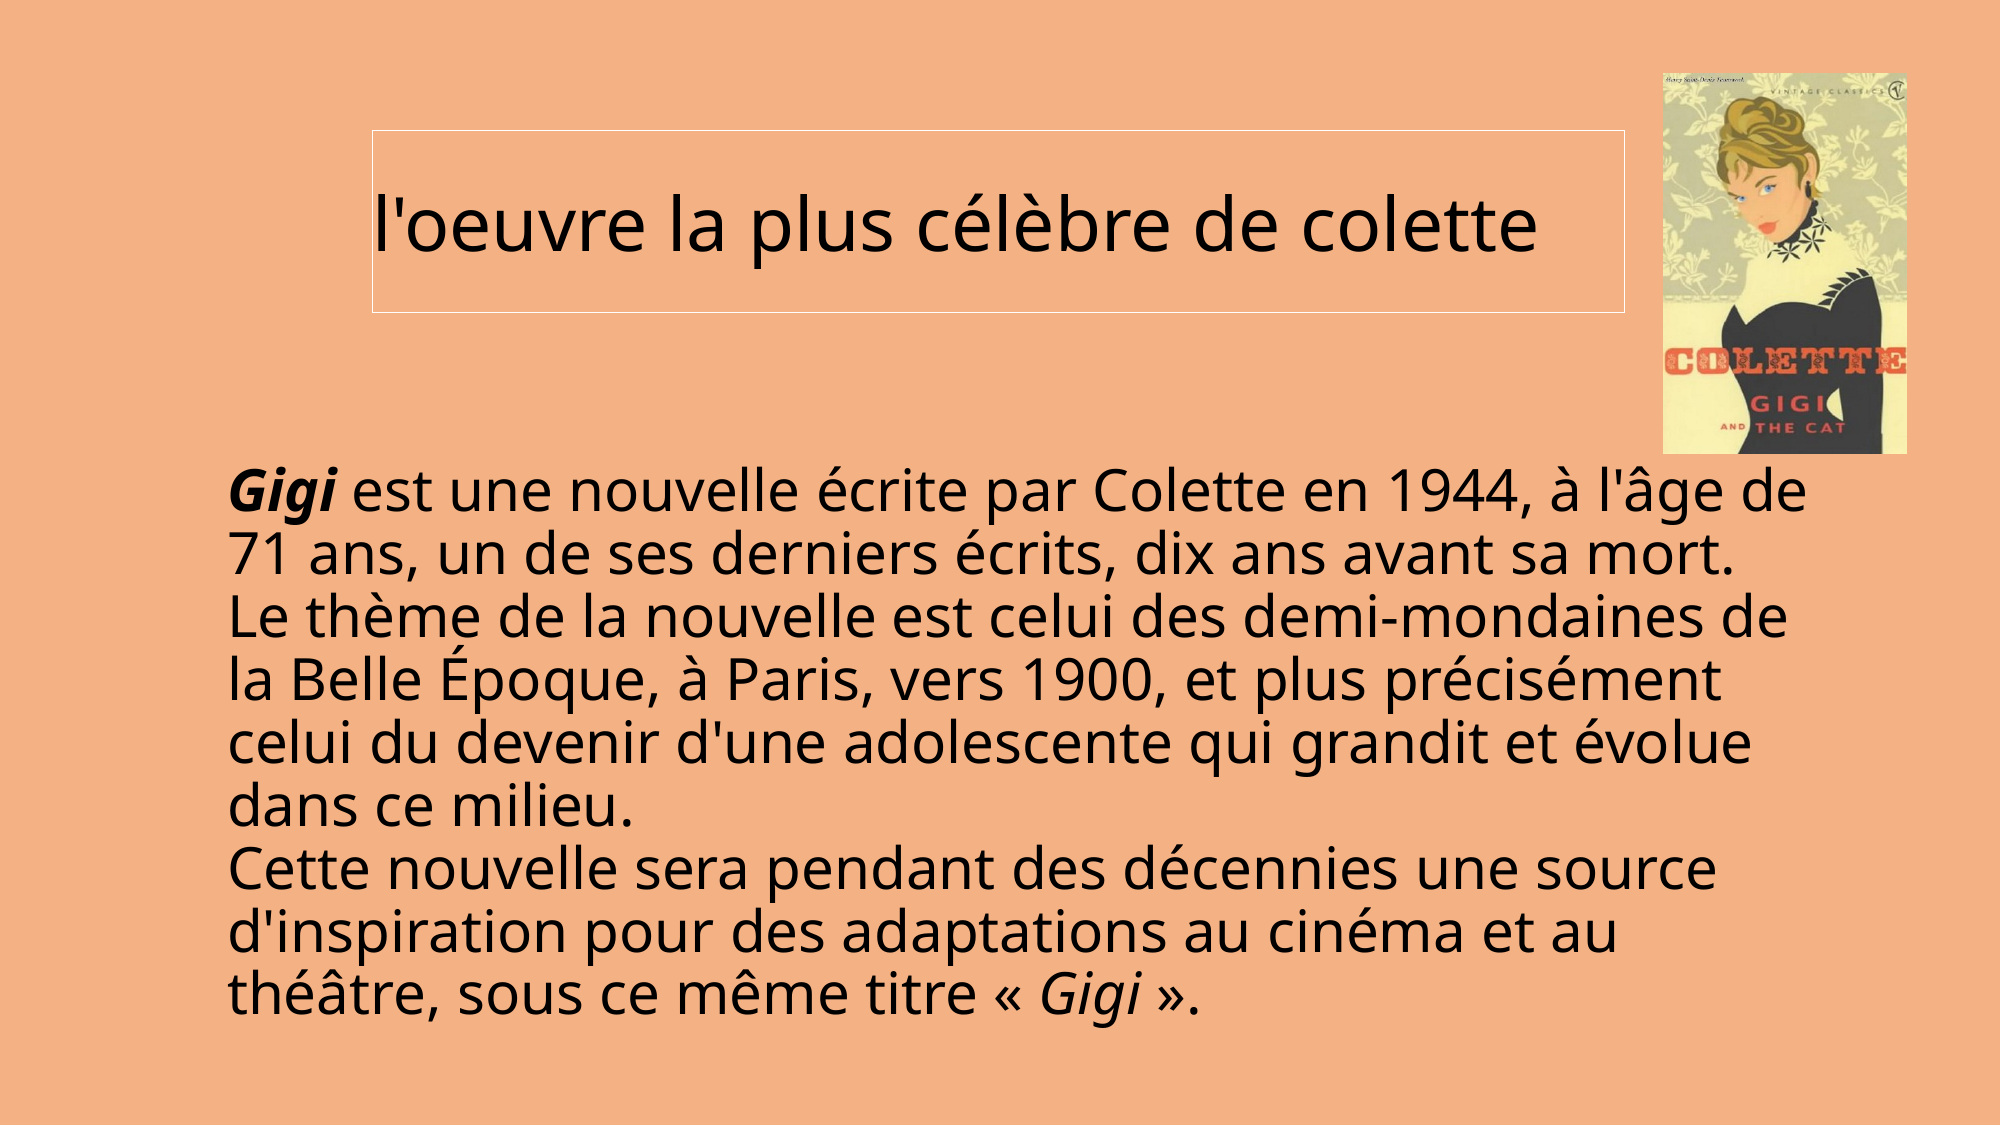

# l'oeuvre la plus célèbre de colette
Gigi est une nouvelle écrite par Colette en 1944, à l'âge de 71 ans, un de ses derniers écrits, dix ans avant sa mort.
Le thème de la nouvelle est celui des demi-mondaines de la Belle Époque, à Paris, vers 1900, et plus précisément celui du devenir d'une adolescente qui grandit et évolue dans ce milieu.
Cette nouvelle sera pendant des décennies une source d'inspiration pour des adaptations au cinéma et au théâtre, sous ce même titre « Gigi ».